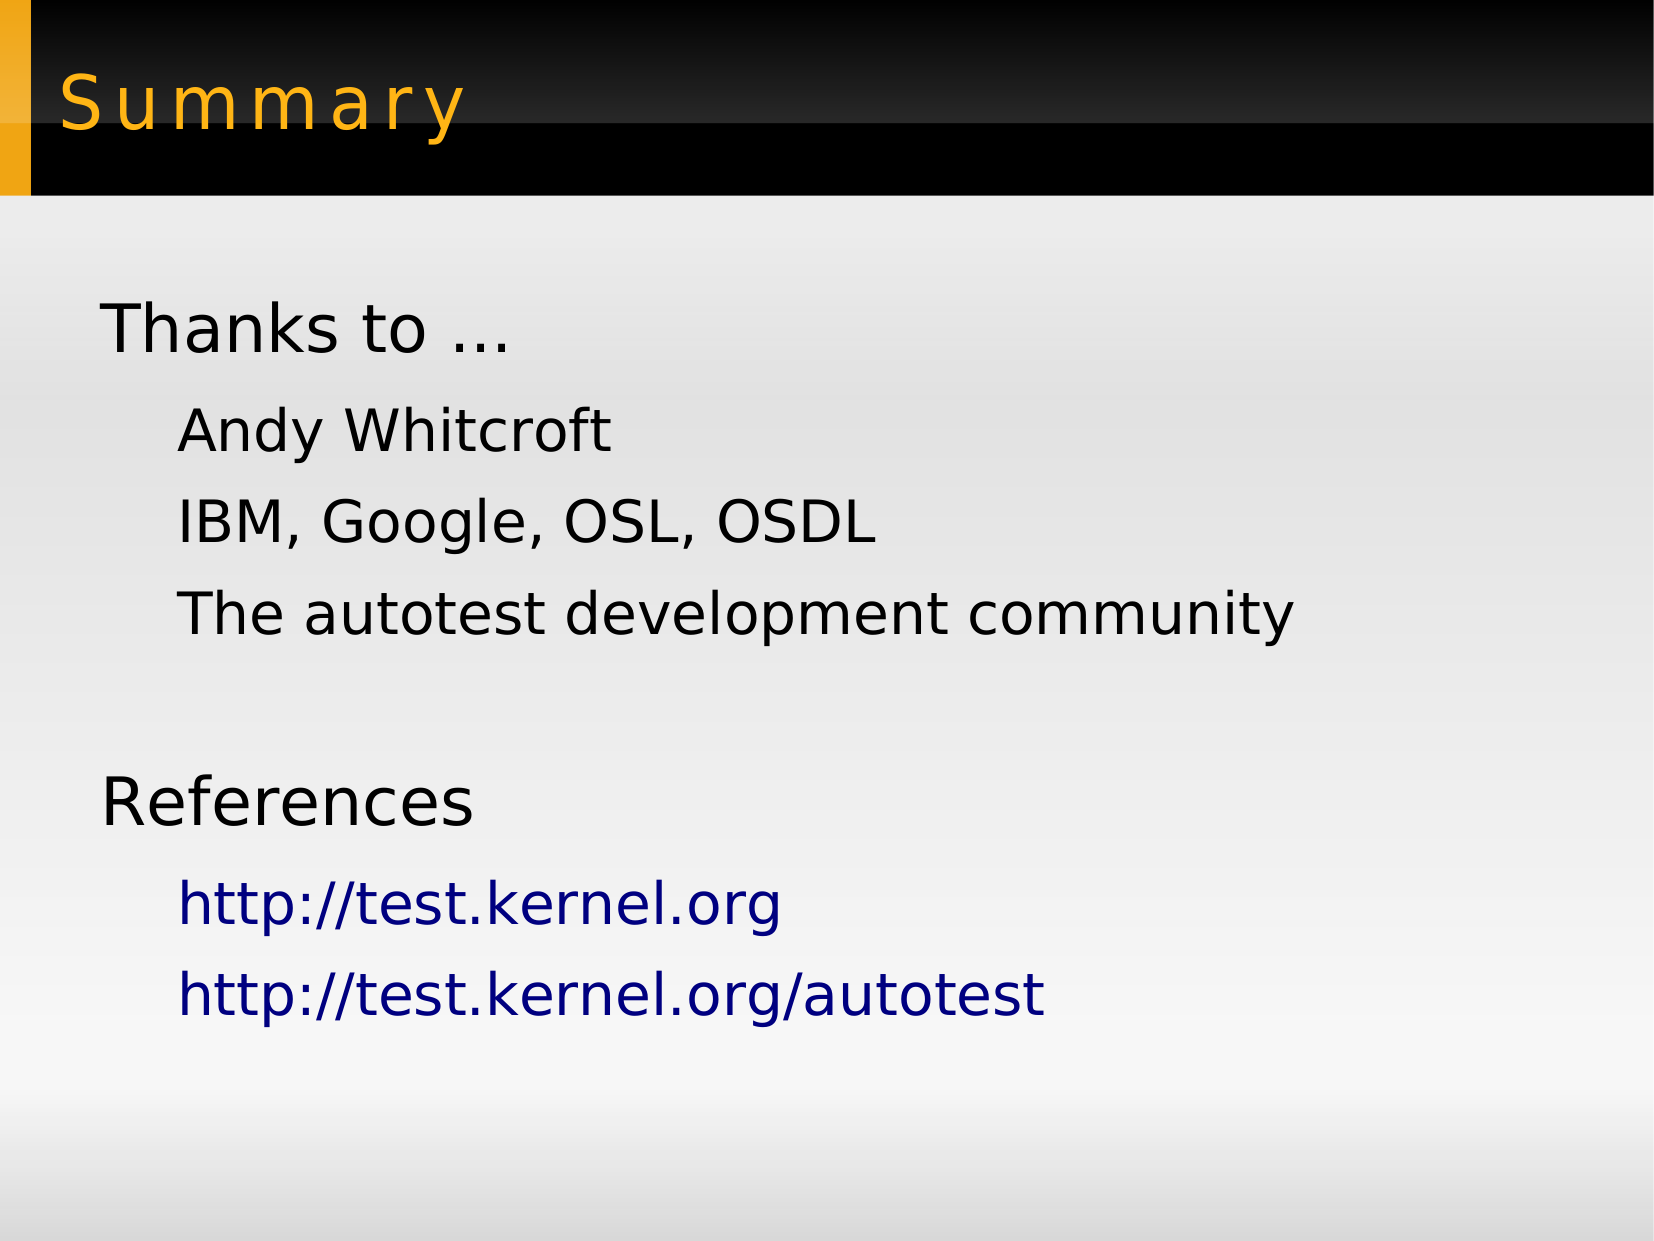

# Summary
Thanks to ...
Andy Whitcroft
IBM, Google, OSL, OSDL
The autotest development community
References
http://test.kernel.org
http://test.kernel.org/autotest